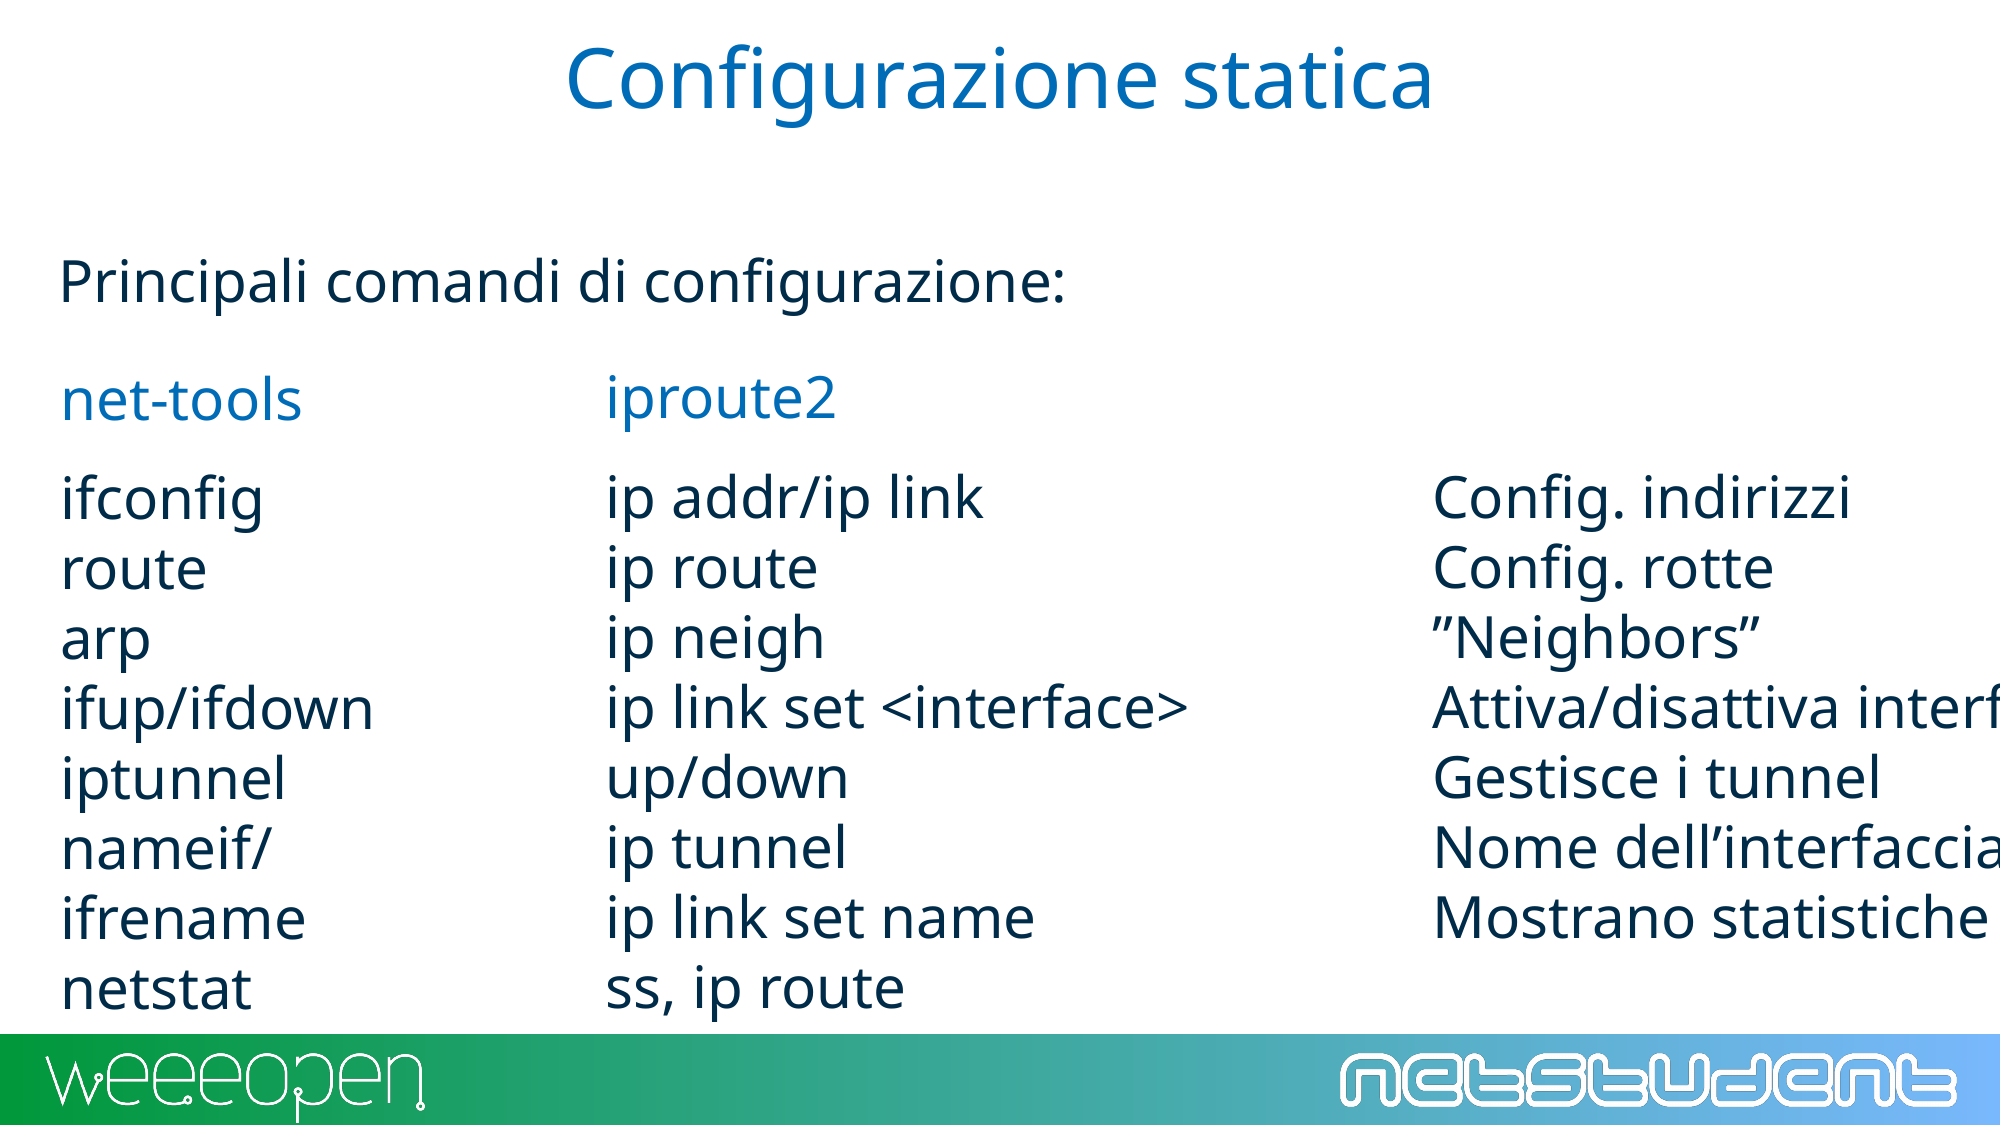

# Configurazione statica
Principali comandi di configurazione:
iproute2
ip addr/ip link
ip route
ip neigh
ip link set <interface> up/down
ip tunnel
ip link set name
ss, ip route
Config. indirizzi
Config. rotte
”Neighbors”
Attiva/disattiva interf.
Gestisce i tunnel
Nome dell’interfaccia
Mostrano statistiche
net-tools
ifconfig
route
arp
ifup/ifdown
iptunnel
nameif/ifrename
netstat